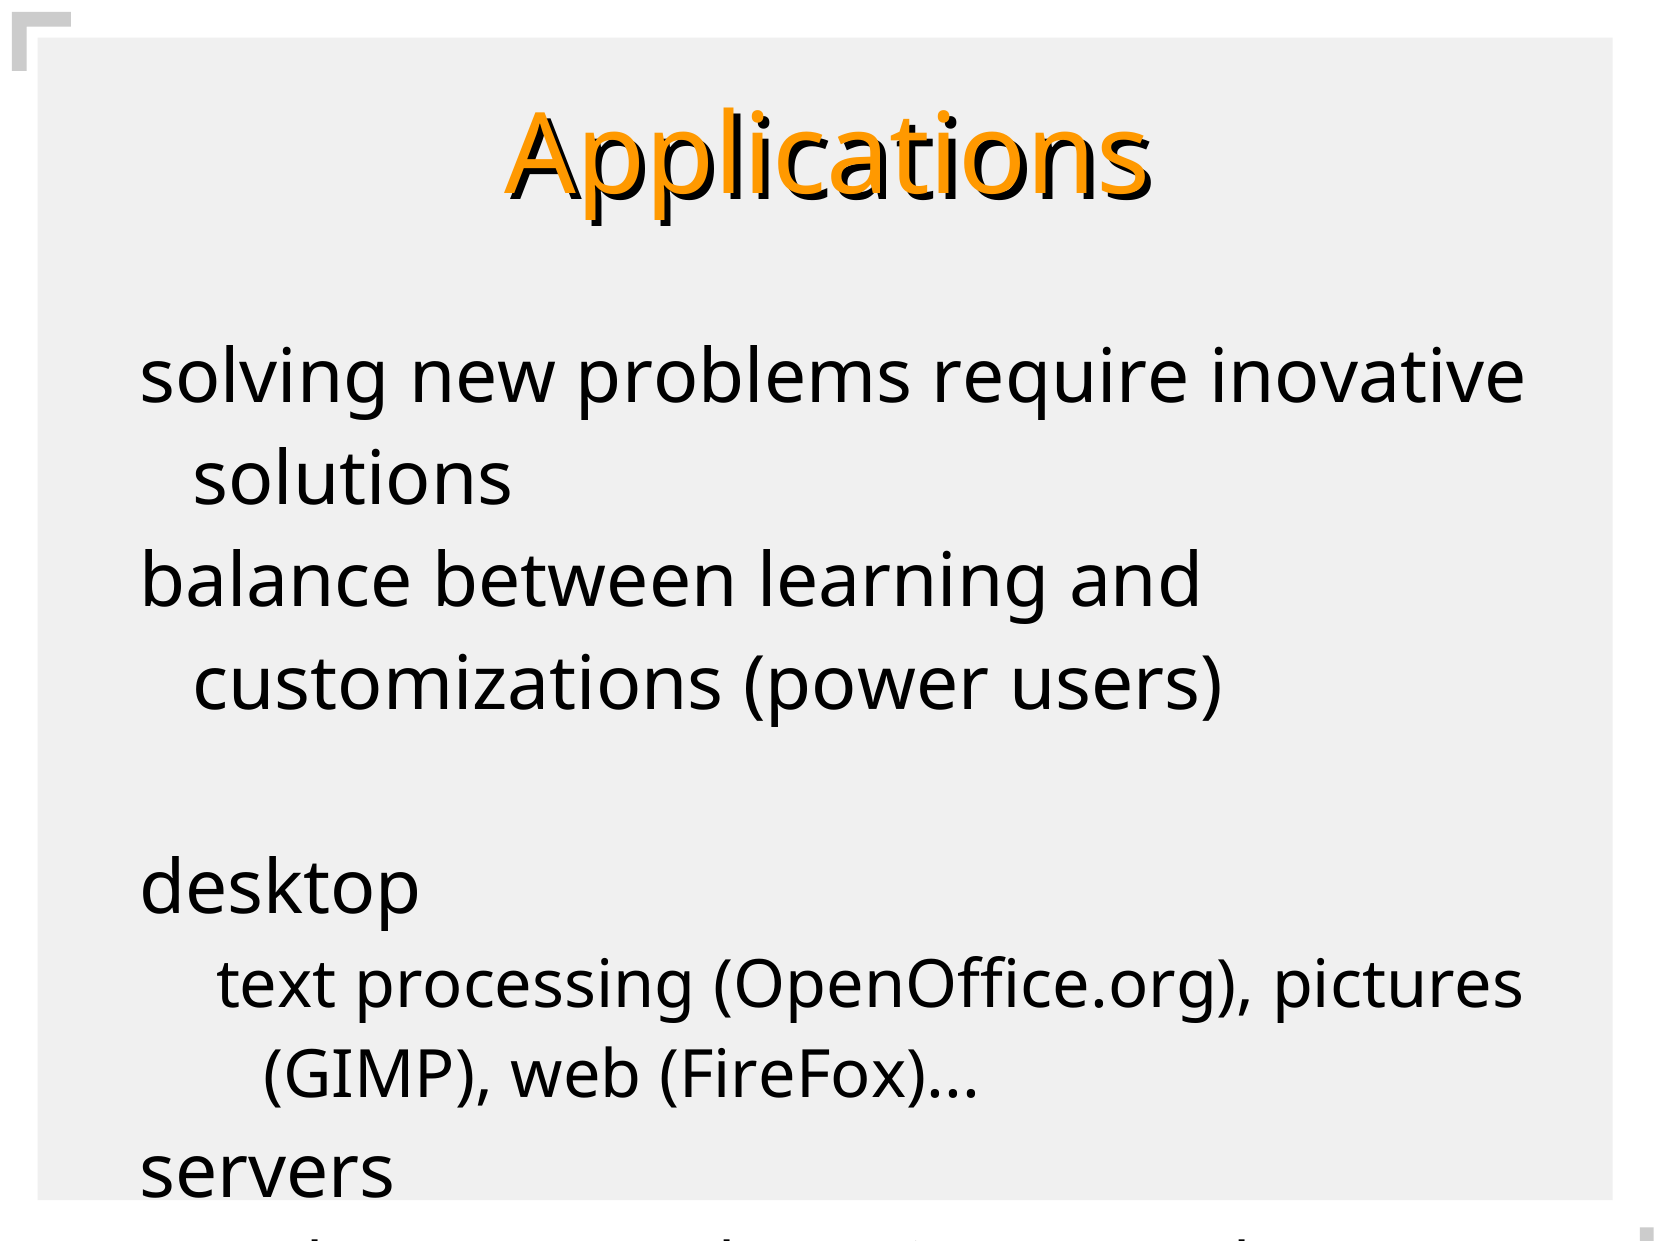

# Applications
solving new problems require inovative solutions
balance between learning and customizations (power users)
desktop
text processing (OpenOffice.org), pictures (GIMP), web (FireFox)...
servers
web servers, web services (Google)